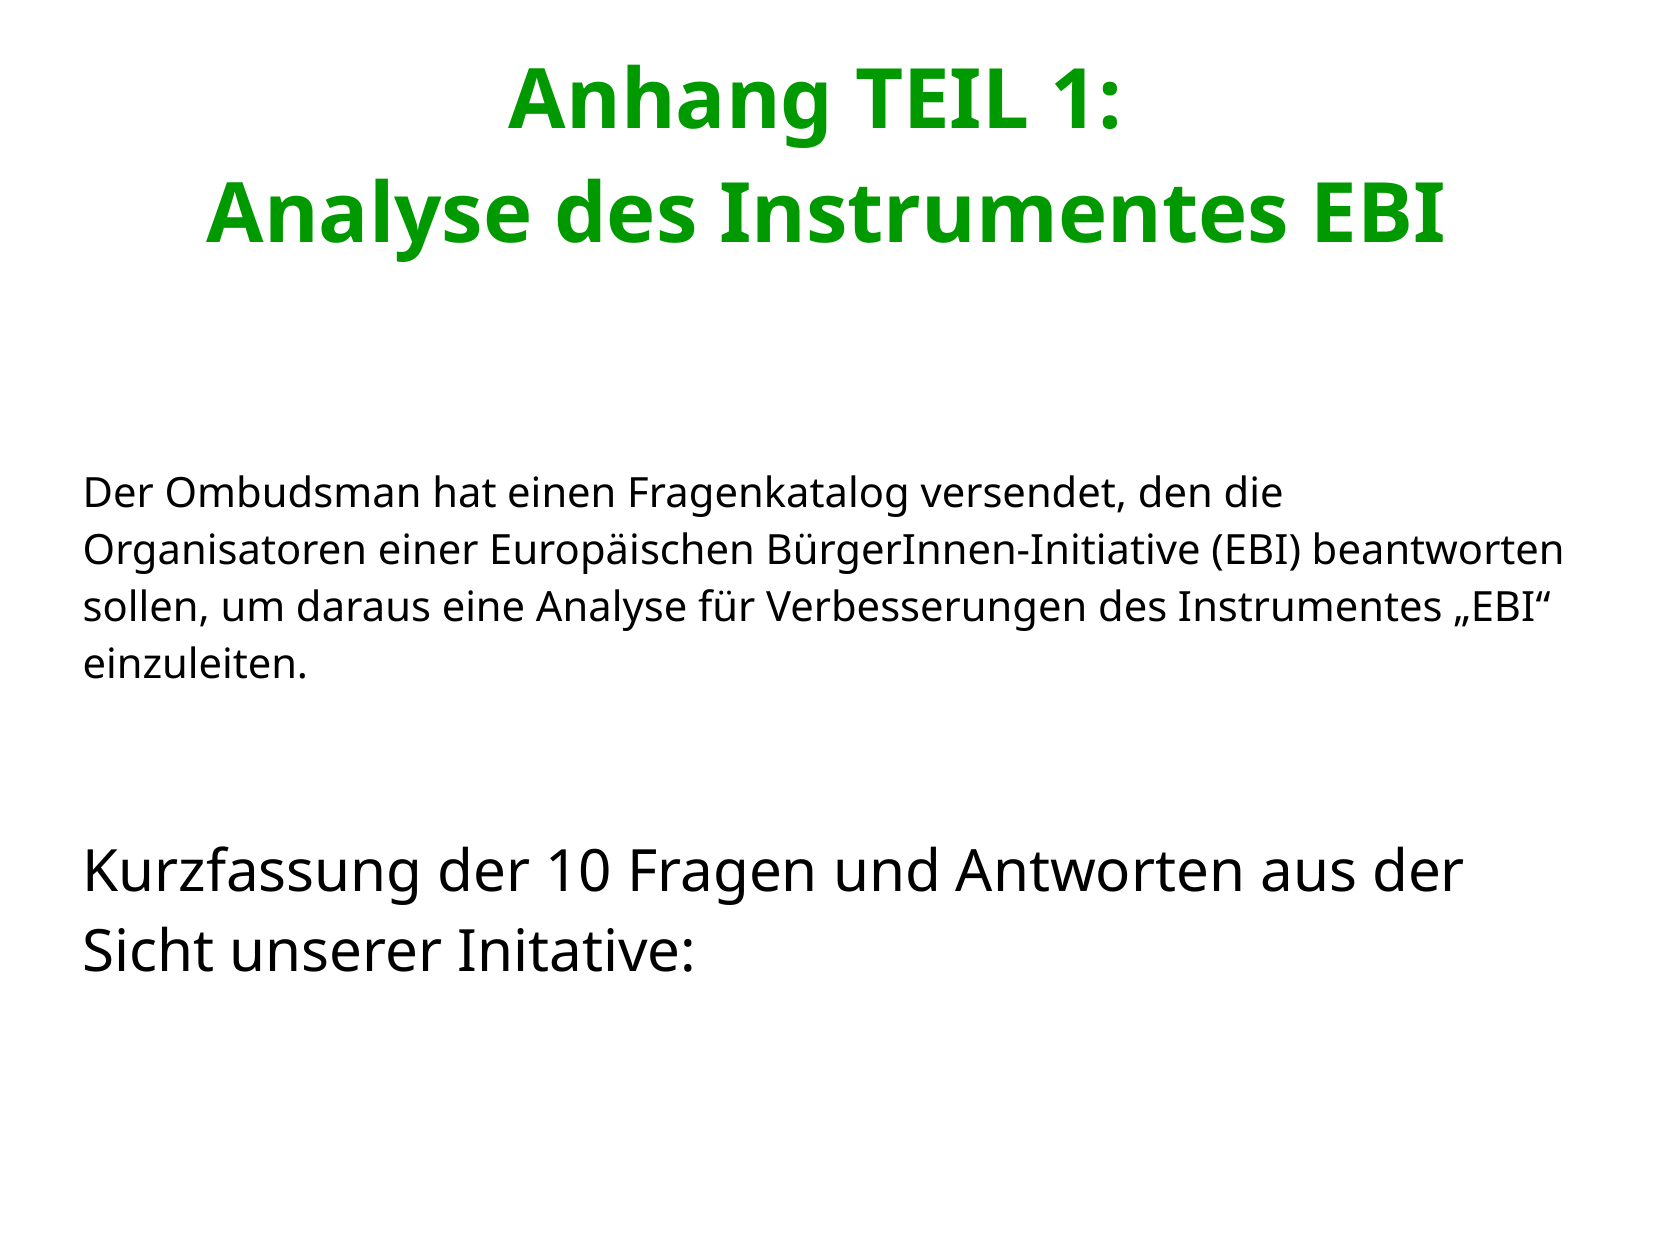

# Anhang TEIL 1: Analyse des Instrumentes EBI
Der Ombudsman hat einen Fragenkatalog versendet, den die Organisatoren einer Europäischen BürgerInnen-Initiative (EBI) beantworten sollen, um daraus eine Analyse für Verbesserungen des Instrumentes „EBI“ einzuleiten.
Kurzfassung der 10 Fragen und Antworten aus der Sicht unserer Initative: